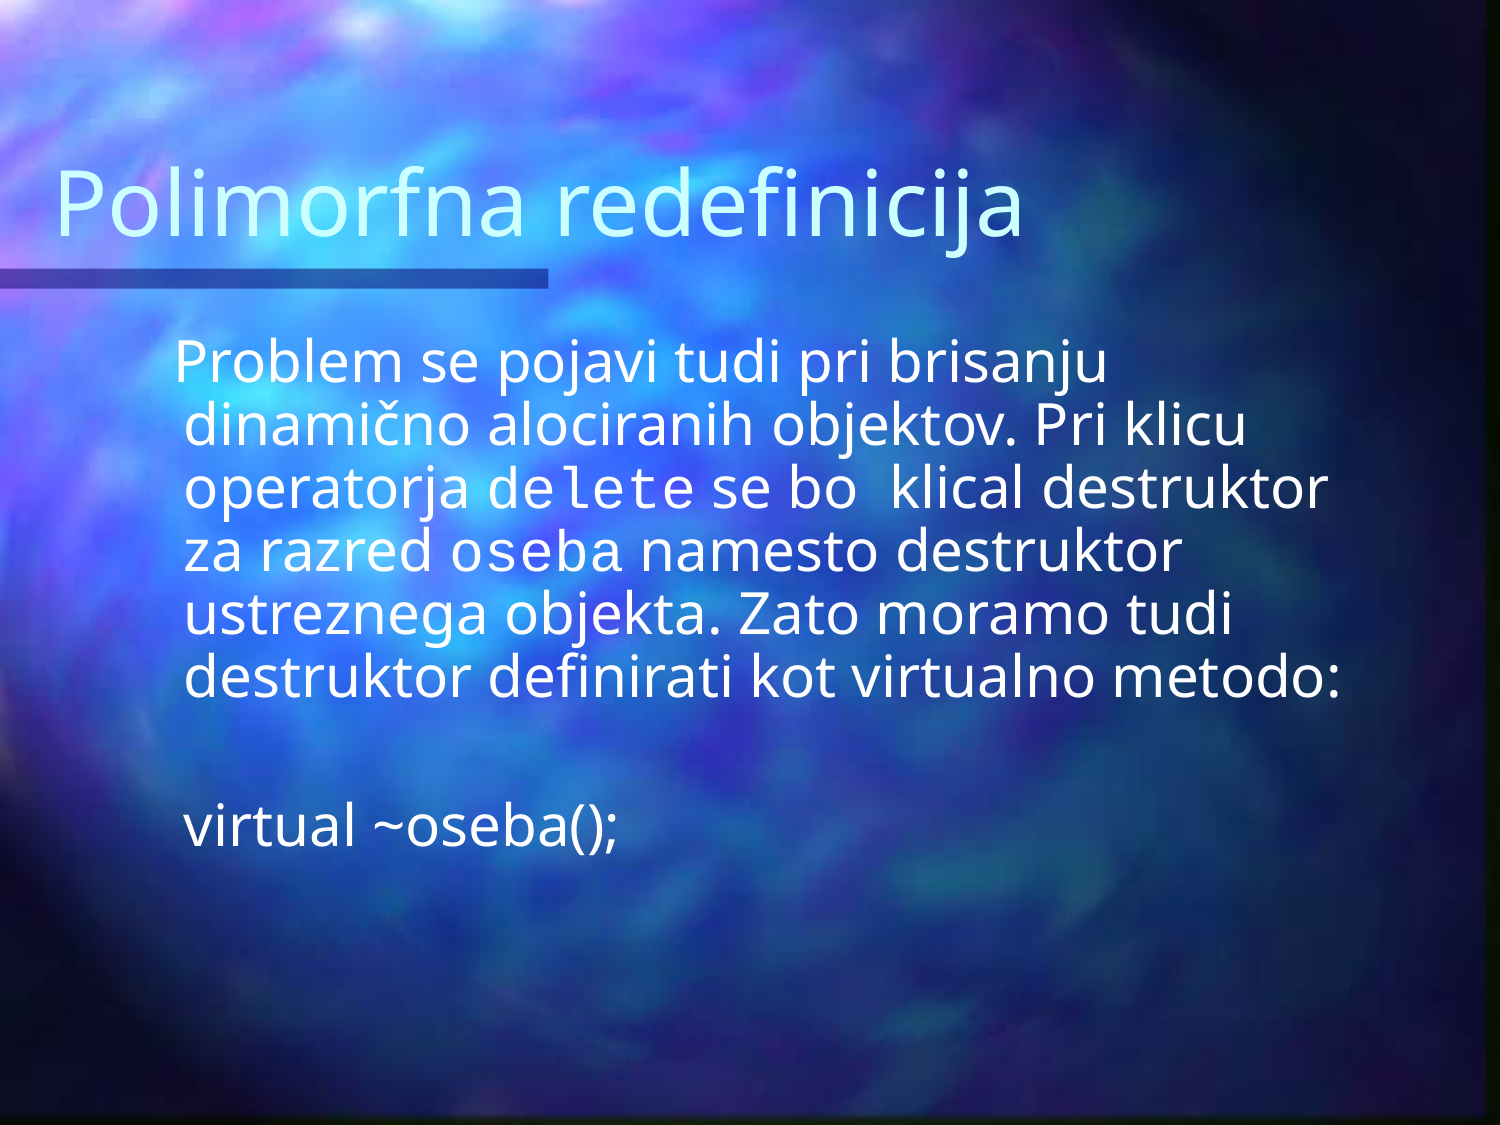

# Polimorfna redefinicija
 Problem se pojavi tudi pri brisanju dinamično alociranih objektov. Pri klicu operatorja delete se bo klical destruktor za razred oseba namesto destruktor ustreznega objekta. Zato moramo tudi destruktor definirati kot virtualno metodo:
	virtual ~oseba();